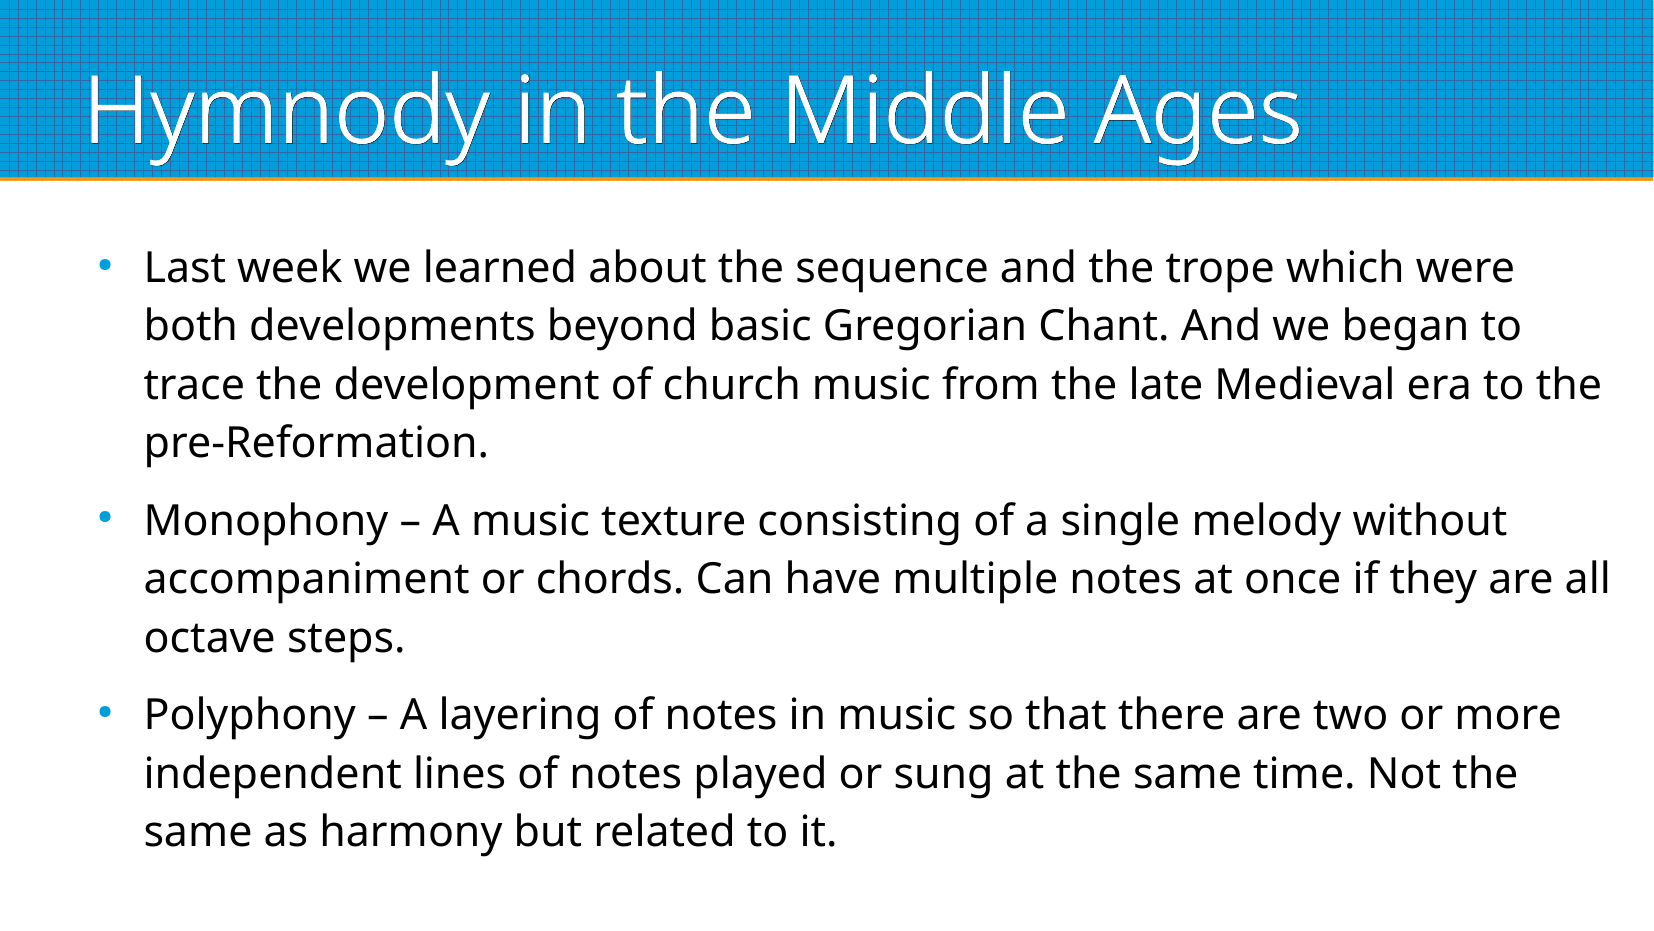

# Hymnody in the Middle Ages
Last week we learned about the sequence and the trope which were both developments beyond basic Gregorian Chant. And we began to trace the development of church music from the late Medieval era to the pre-Reformation.
Monophony – A music texture consisting of a single melody without accompaniment or chords. Can have multiple notes at once if they are all octave steps.
Polyphony – A layering of notes in music so that there are two or more independent lines of notes played or sung at the same time. Not the same as harmony but related to it.